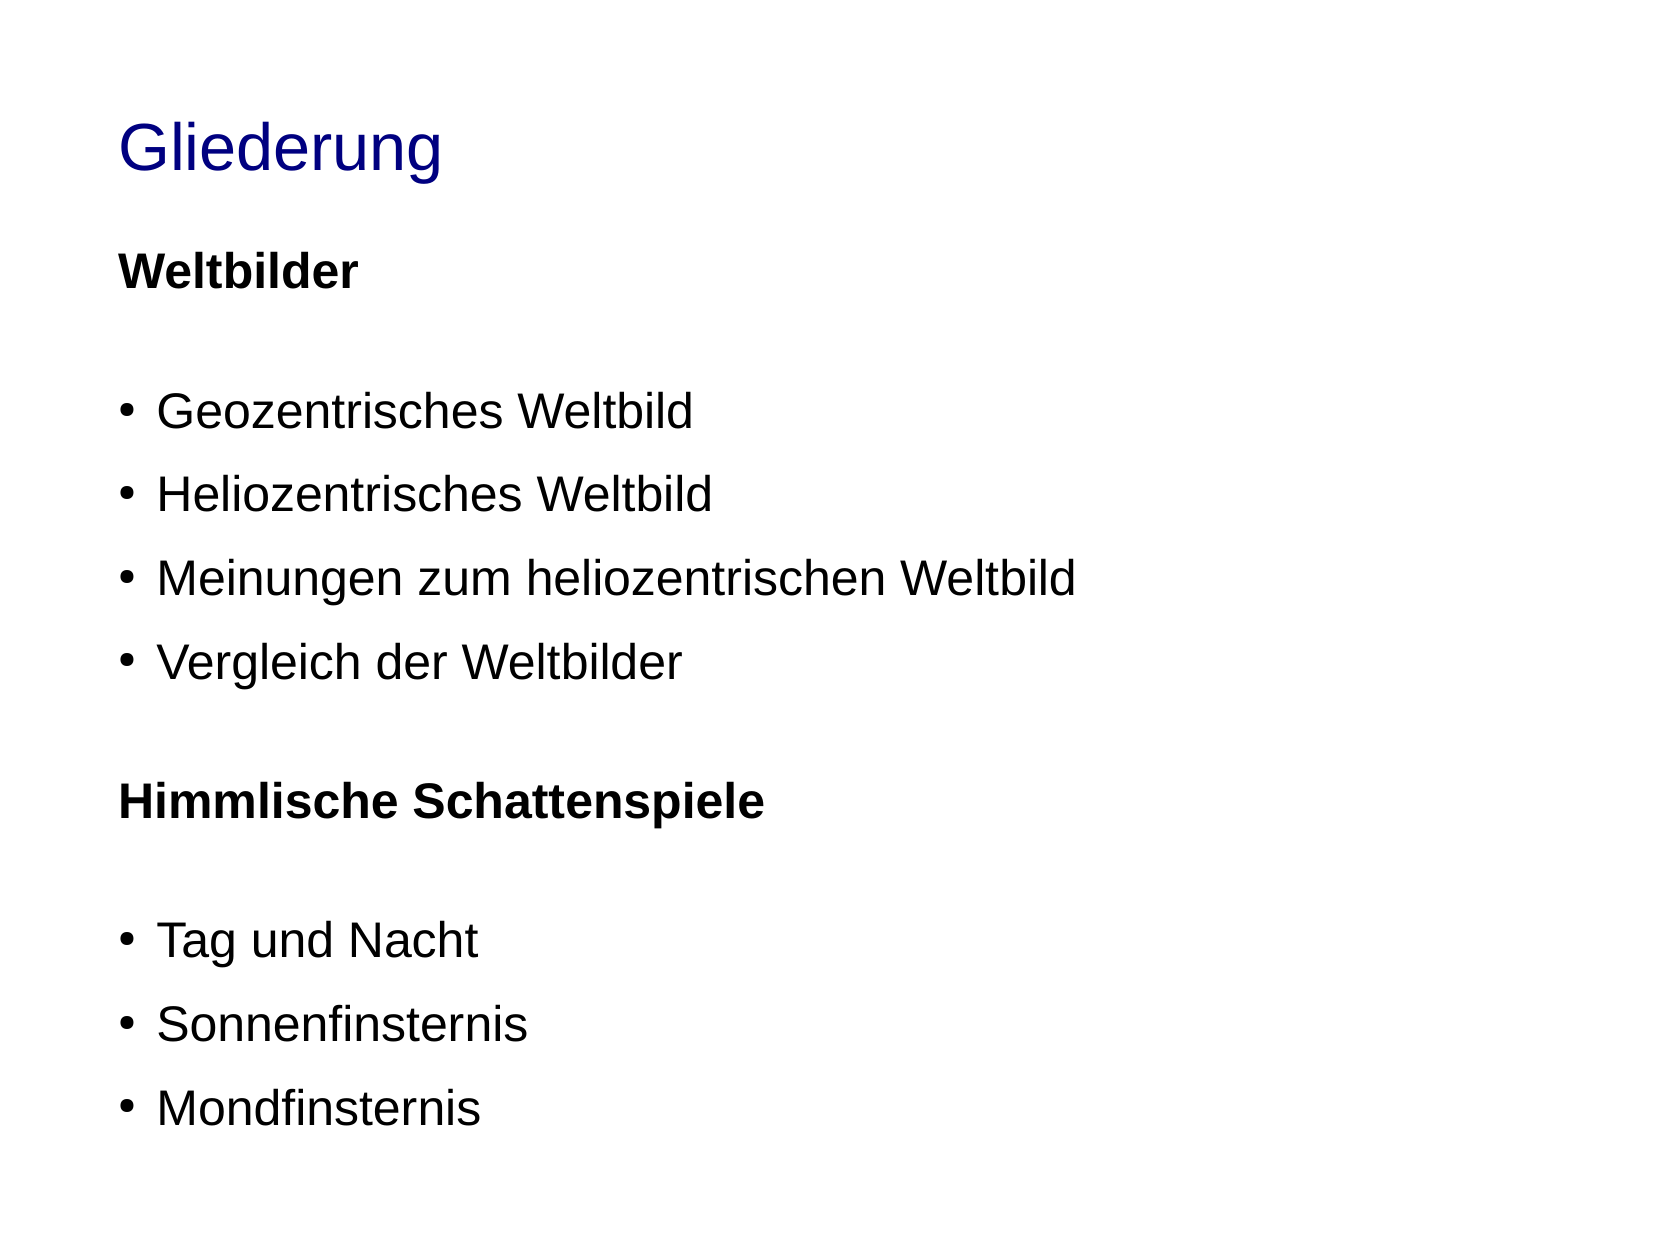

# Gliederung
Weltbilder
Geozentrisches Weltbild
Heliozentrisches Weltbild
Meinungen zum heliozentrischen Weltbild
Vergleich der Weltbilder
Himmlische Schattenspiele
Tag und Nacht
Sonnenfinsternis
Mondfinsternis